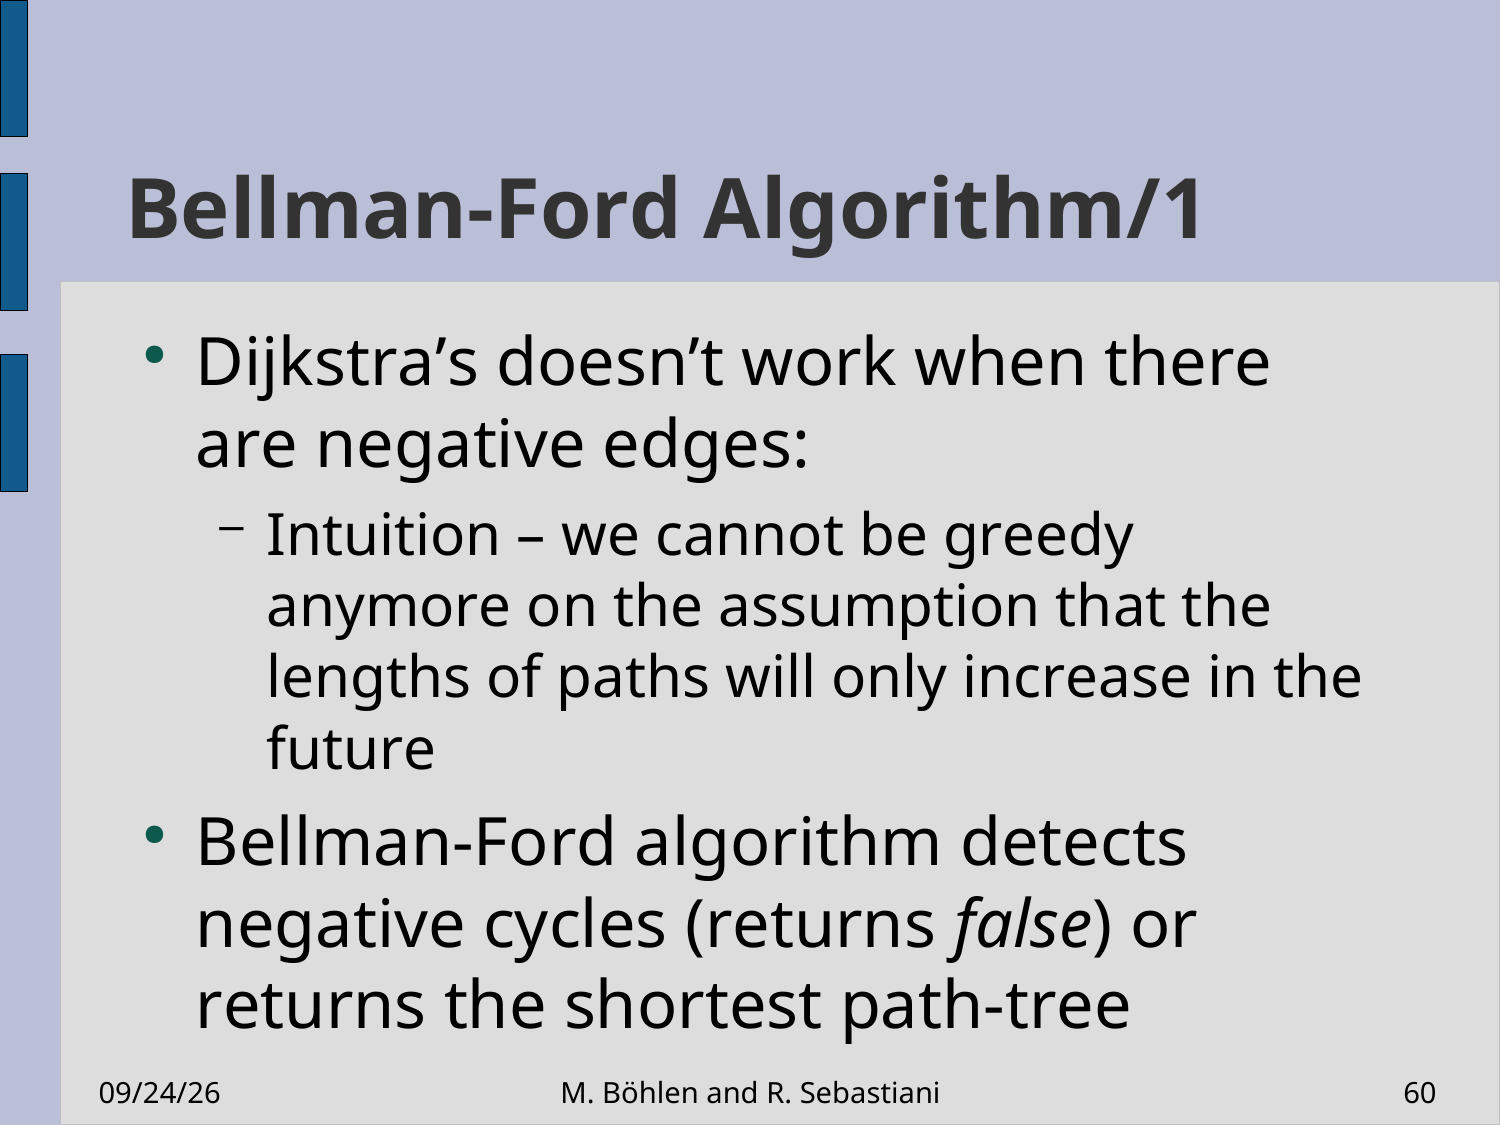

# Bellman-Ford Algorithm/1
Dijkstra’s doesn’t work when there are negative edges:
Intuition – we cannot be greedy anymore on the assumption that the lengths of paths will only increase in the future
Bellman-Ford algorithm detects negative cycles (returns false) or returns the shortest path-tree
M. Böhlen and R. Sebastiani
60